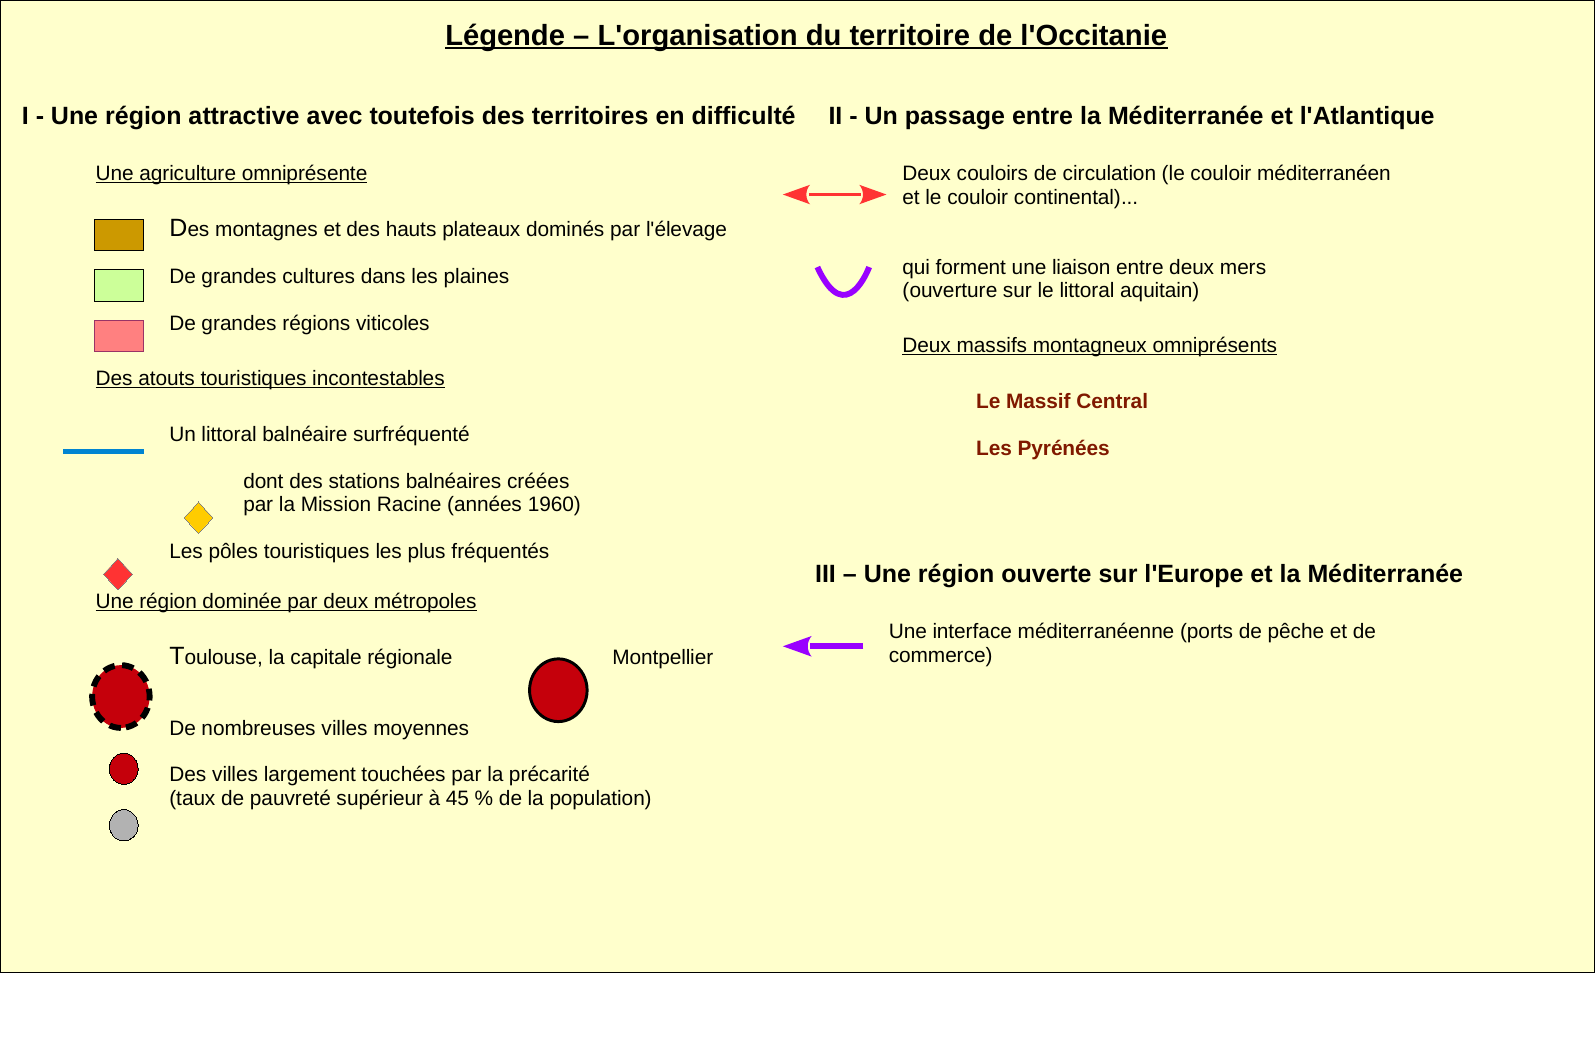

Légende – L'organisation du territoire de l'Occitanie
I - Une région attractive avec toutefois des territoires en difficulté
	Une agriculture omniprésente
		Des montagnes et des hauts plateaux dominés par l'élevage
		De grandes cultures dans les plaines
		De grandes régions viticoles
	Des atouts touristiques incontestables
		Un littoral balnéaire surfréquenté
			dont des stations balnéaires créées
			par la Mission Racine (années 1960)
		Les pôles touristiques les plus fréquentés
	Une région dominée par deux métropoles
		Toulouse, la capitale régionale			Montpellier
		De nombreuses villes moyennes
		Des villes largement touchées par la précarité
		(taux de pauvreté supérieur à 45 % de la population)
II - Un passage entre la Méditerranée et l'Atlantique
	Deux couloirs de circulation (le couloir méditerranéen
	et le couloir continental)...
	qui forment une liaison entre deux mers
	(ouverture sur le littoral aquitain)
	Deux massifs montagneux omniprésents
		Le Massif Central
		Les Pyrénées
III – Une région ouverte sur l'Europe et la Méditerranée
	Une interface méditerranéenne (ports de pêche et de
	commerce)